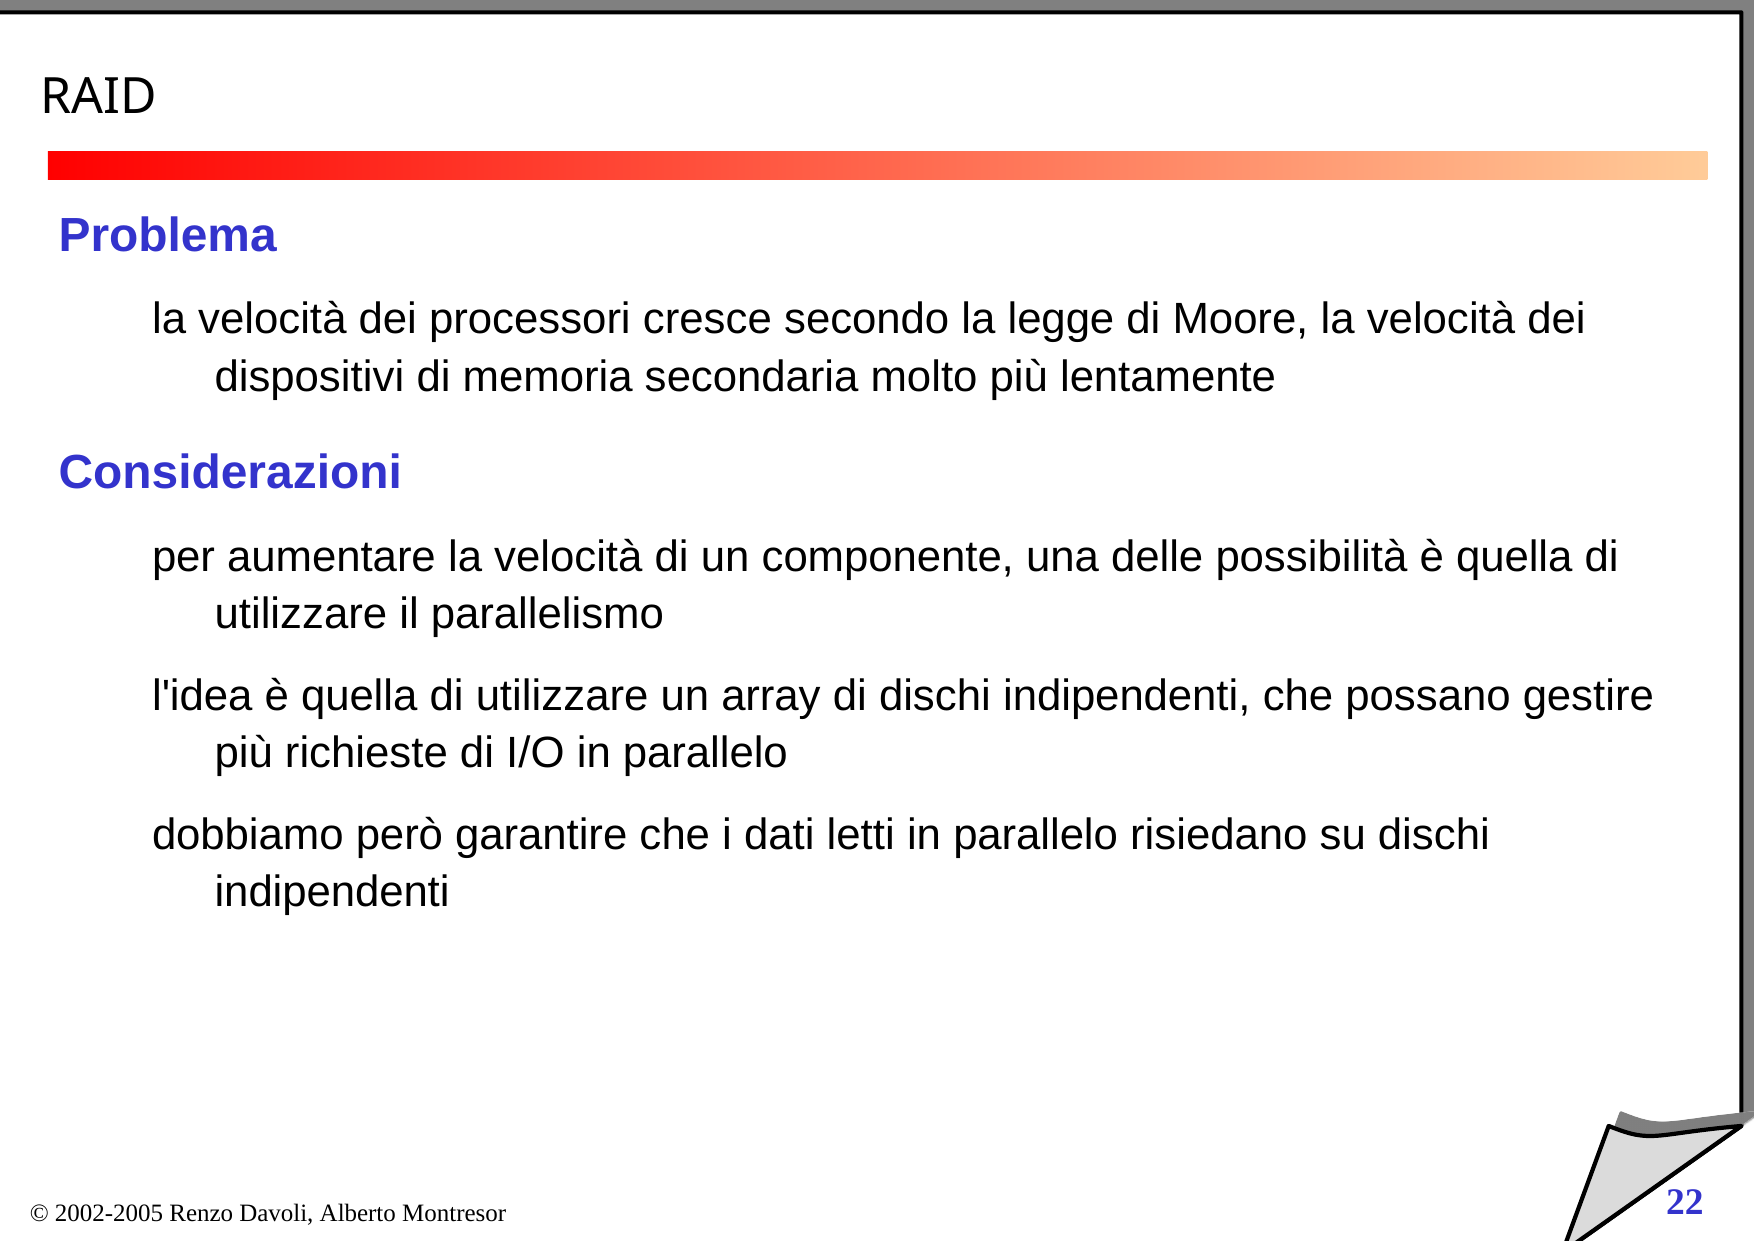

# RAID
Problema
la velocità dei processori cresce secondo la legge di Moore, la velocità dei dispositivi di memoria secondaria molto più lentamente
Considerazioni
per aumentare la velocità di un componente, una delle possibilità è quella di utilizzare il parallelismo
l'idea è quella di utilizzare un array di dischi indipendenti, che possano gestire più richieste di I/O in parallelo
dobbiamo però garantire che i dati letti in parallelo risiedano su dischi indipendenti